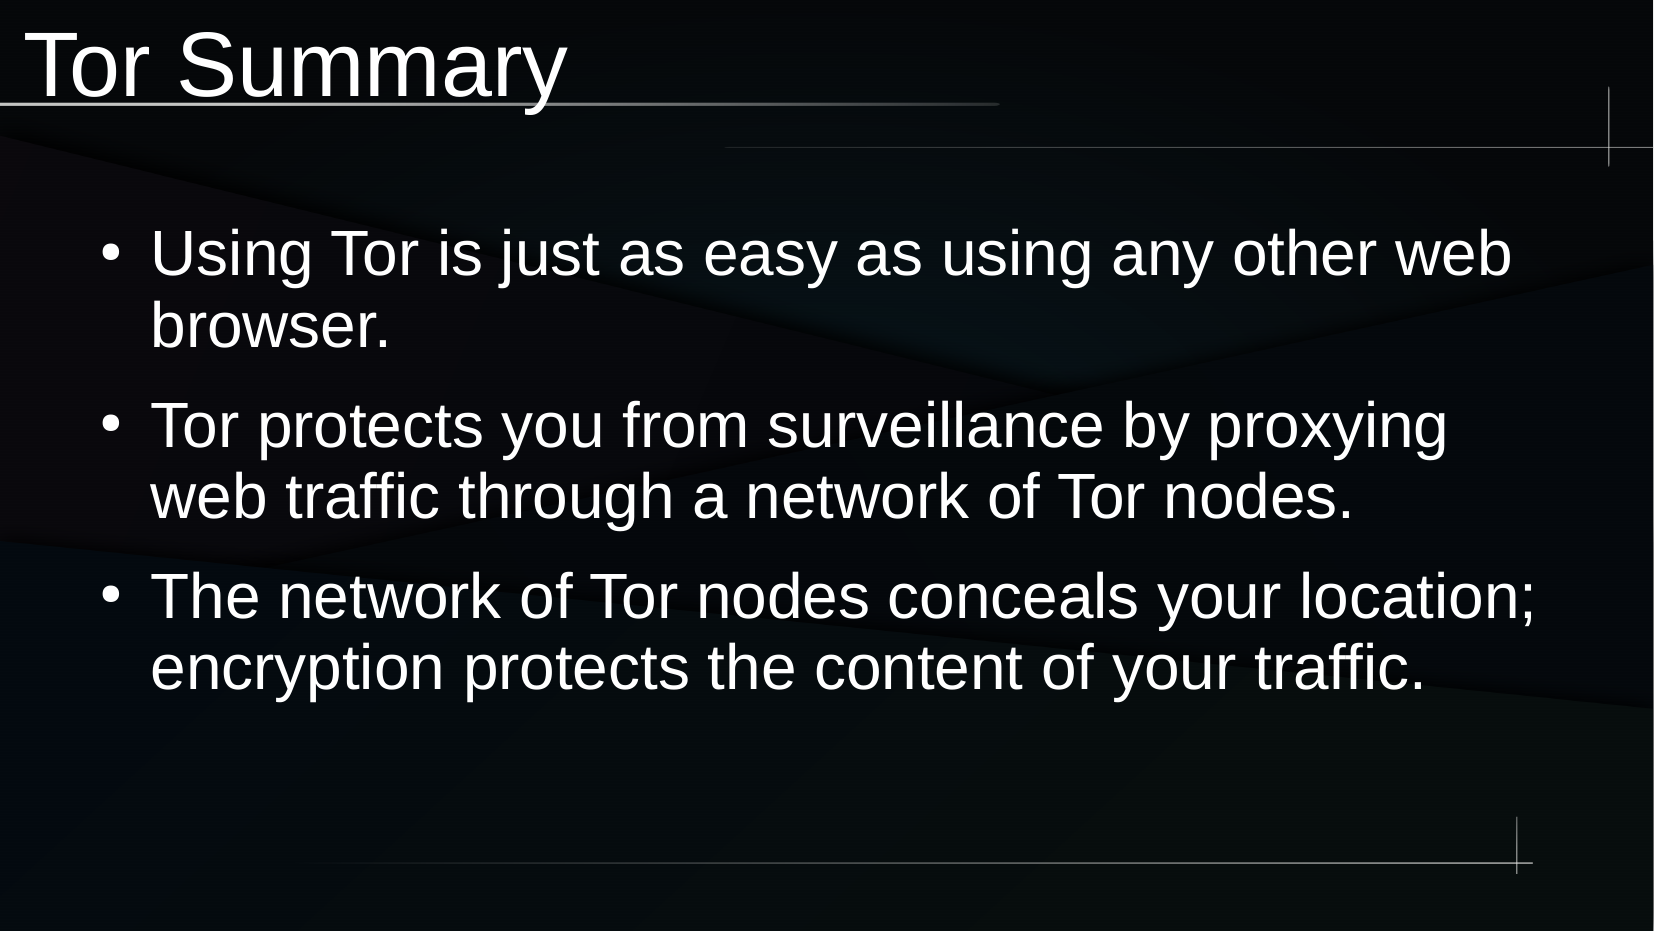

# Tor Summary
Using Tor is just as easy as using any other web browser.
Tor protects you from surveillance by proxying web traffic through a network of Tor nodes.
The network of Tor nodes conceals your location; encryption protects the content of your traffic.